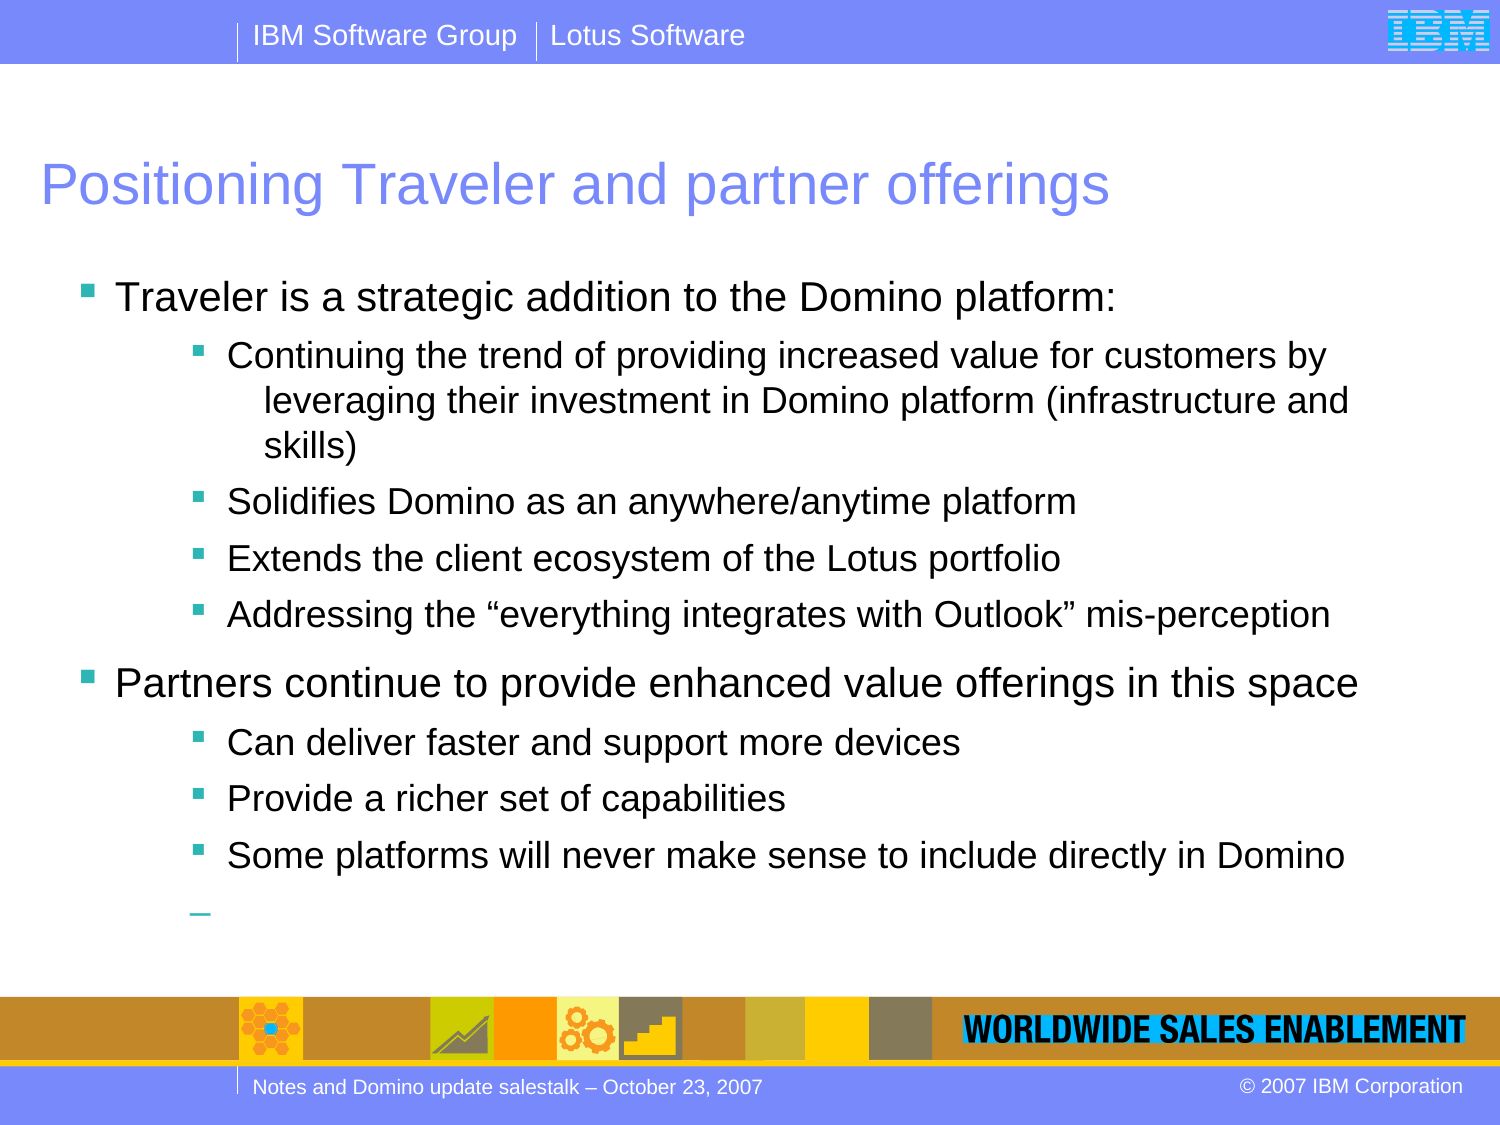

# Positioning Traveler and partner offerings
Traveler is a strategic addition to the Domino platform:
Continuing the trend of providing increased value for customers by leveraging their investment in Domino platform (infrastructure and skills)
Solidifies Domino as an anywhere/anytime platform
Extends the client ecosystem of the Lotus portfolio
Addressing the “everything integrates with Outlook” mis-perception
Partners continue to provide enhanced value offerings in this space
Can deliver faster and support more devices
Provide a richer set of capabilities
Some platforms will never make sense to include directly in Domino